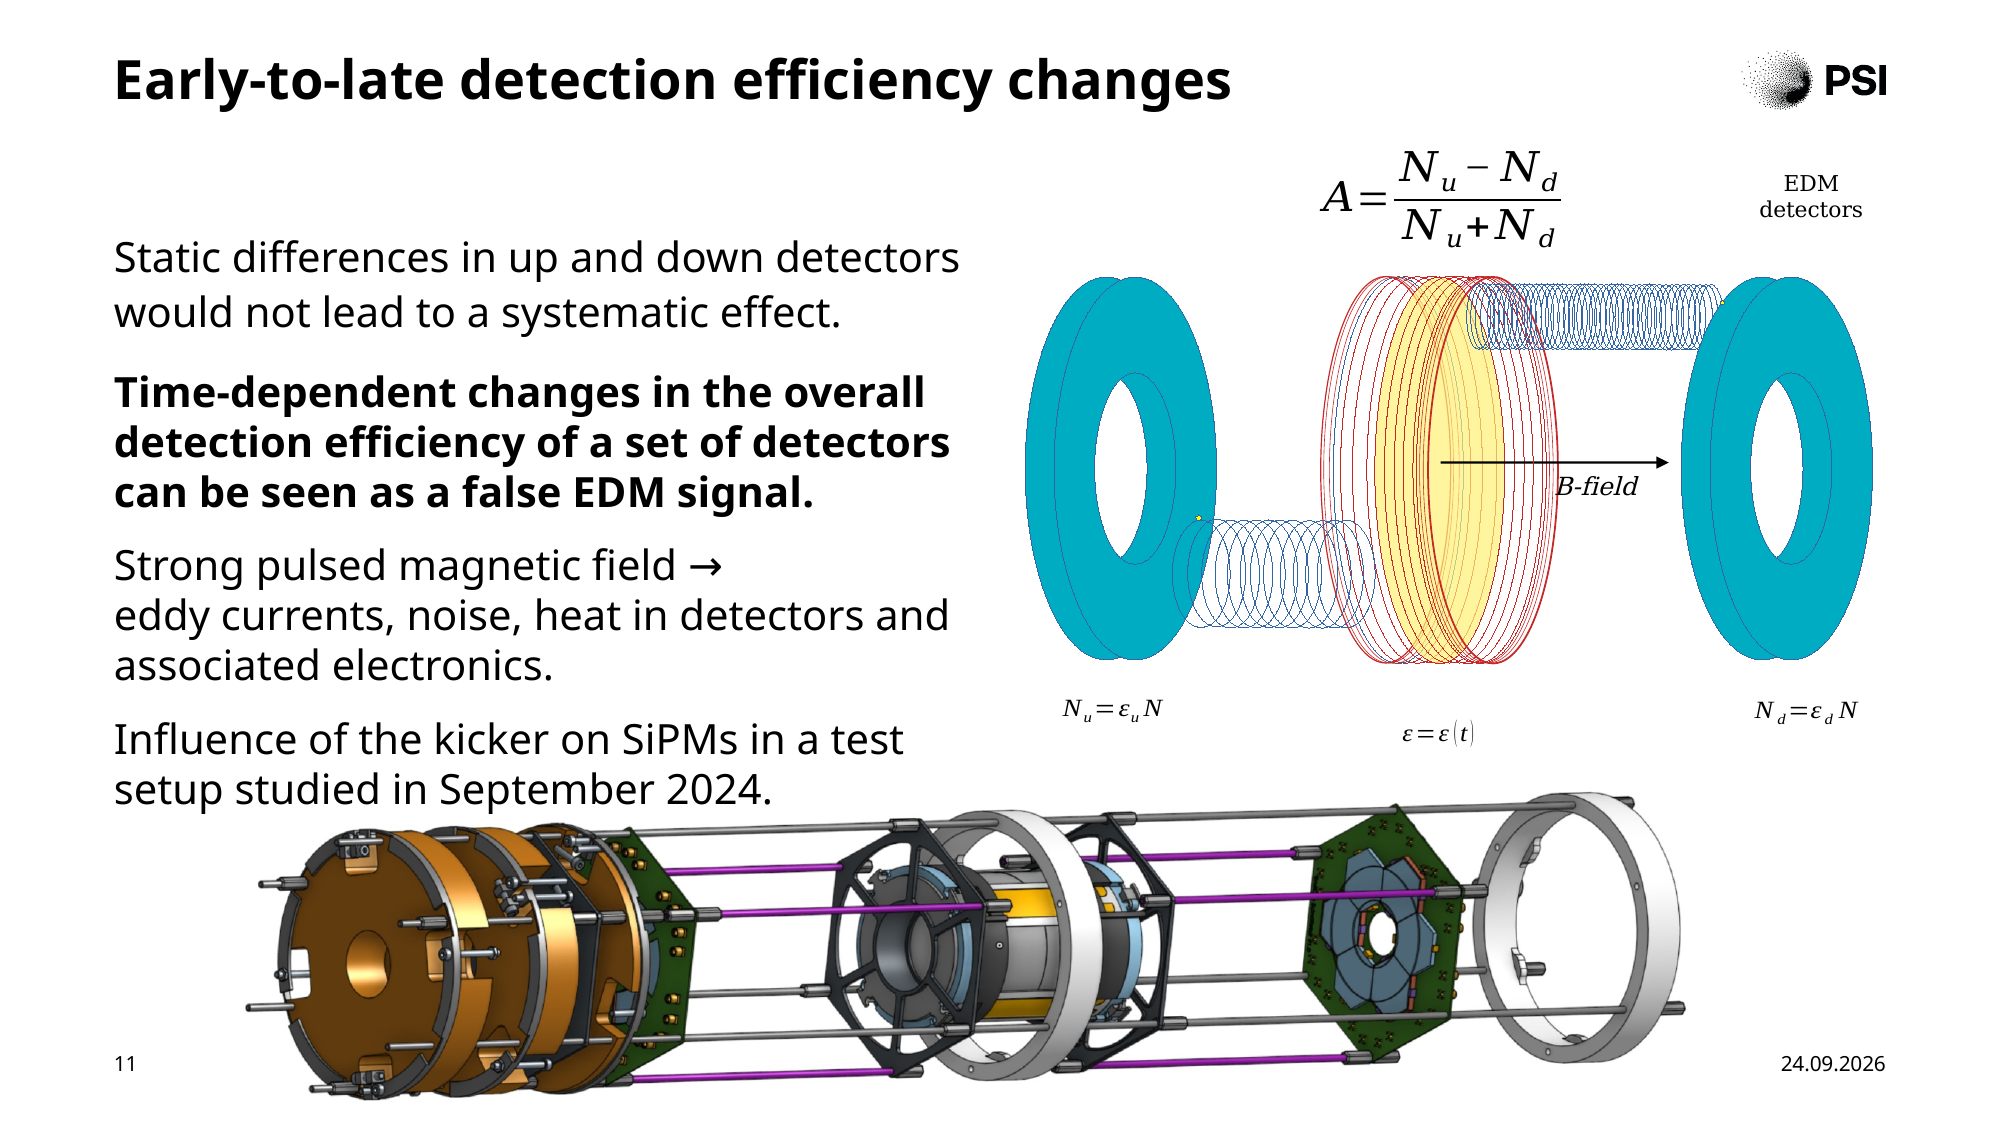

# Early-to-late detection efficiency changes
EDM
detectors
B-field
Static differences in up and down detectors would not lead to a systematic effect.
Time-dependent changes in the overall detection efficiency of a set of detectors can be seen as a false EDM signal.
Strong pulsed magnetic field →
eddy currents, noise, heat in detectors and associated electronics.
Influence of the kicker on SiPMs in a test setup studied in September 2024.
11
Paul Scherrer Institute PSI